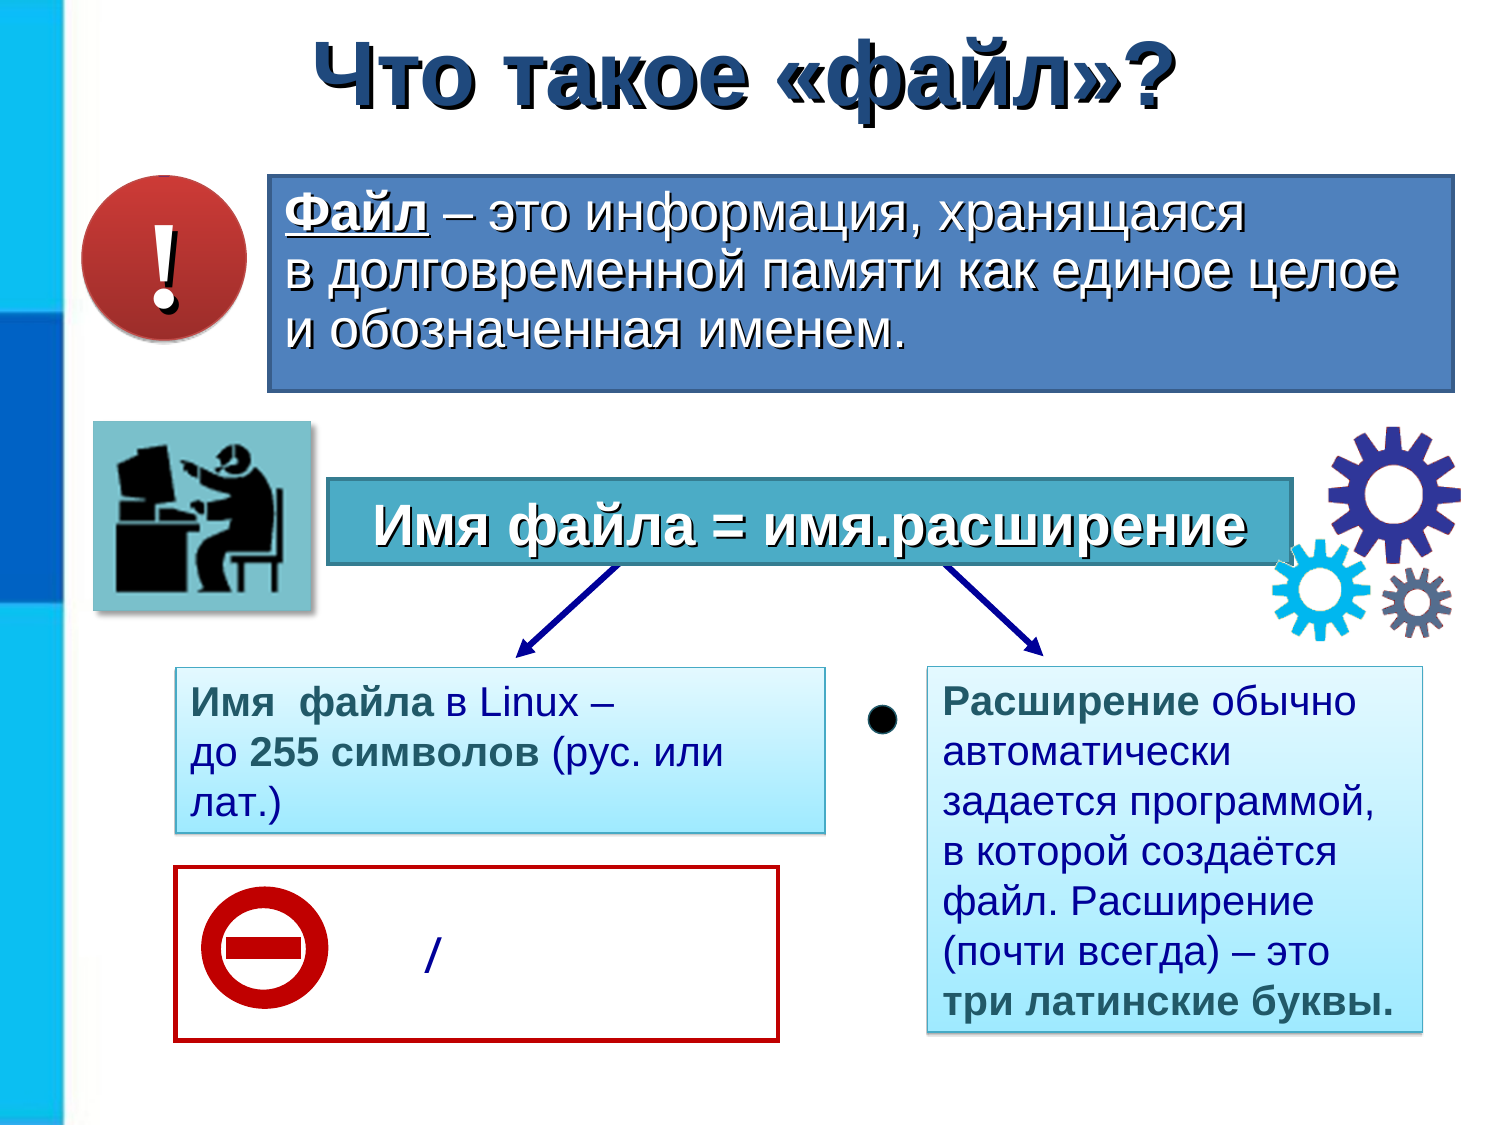

Что такое «файл»?
!
# Файл – это информация, хранящаяся в долговременной памяти как единое целое и обозначенная именем.
Имя файла = имя.расширение
Расширение обычно автоматически задается программой,
в которой создаётся файл. Расширение (почти всегда) – это три латинские буквы.
Имя файла в Linux –
до 255 символов (рус. или лат.)
 /